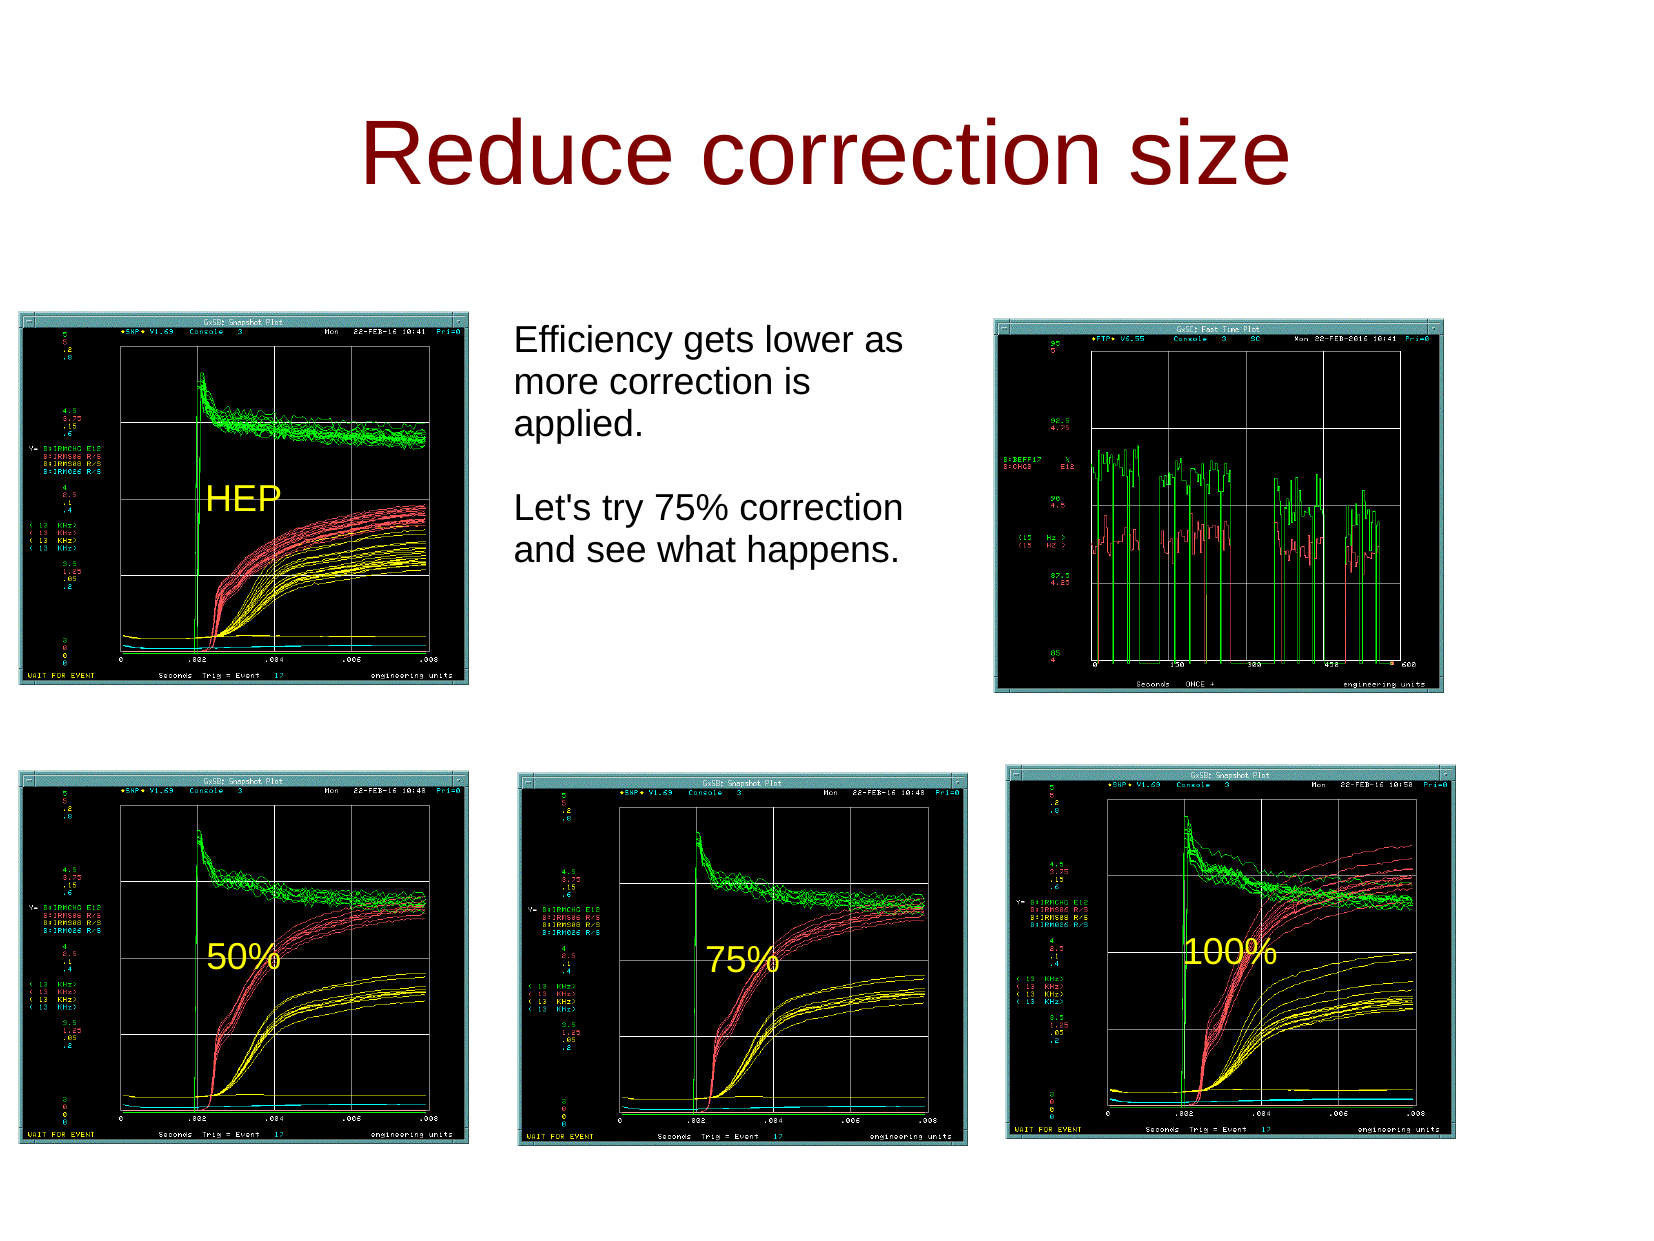

# Reduce correction size
HEP
Efficiency gets lower as more correction is applied.
Let's try 75% correction and see what happens.
100%
50%
75%